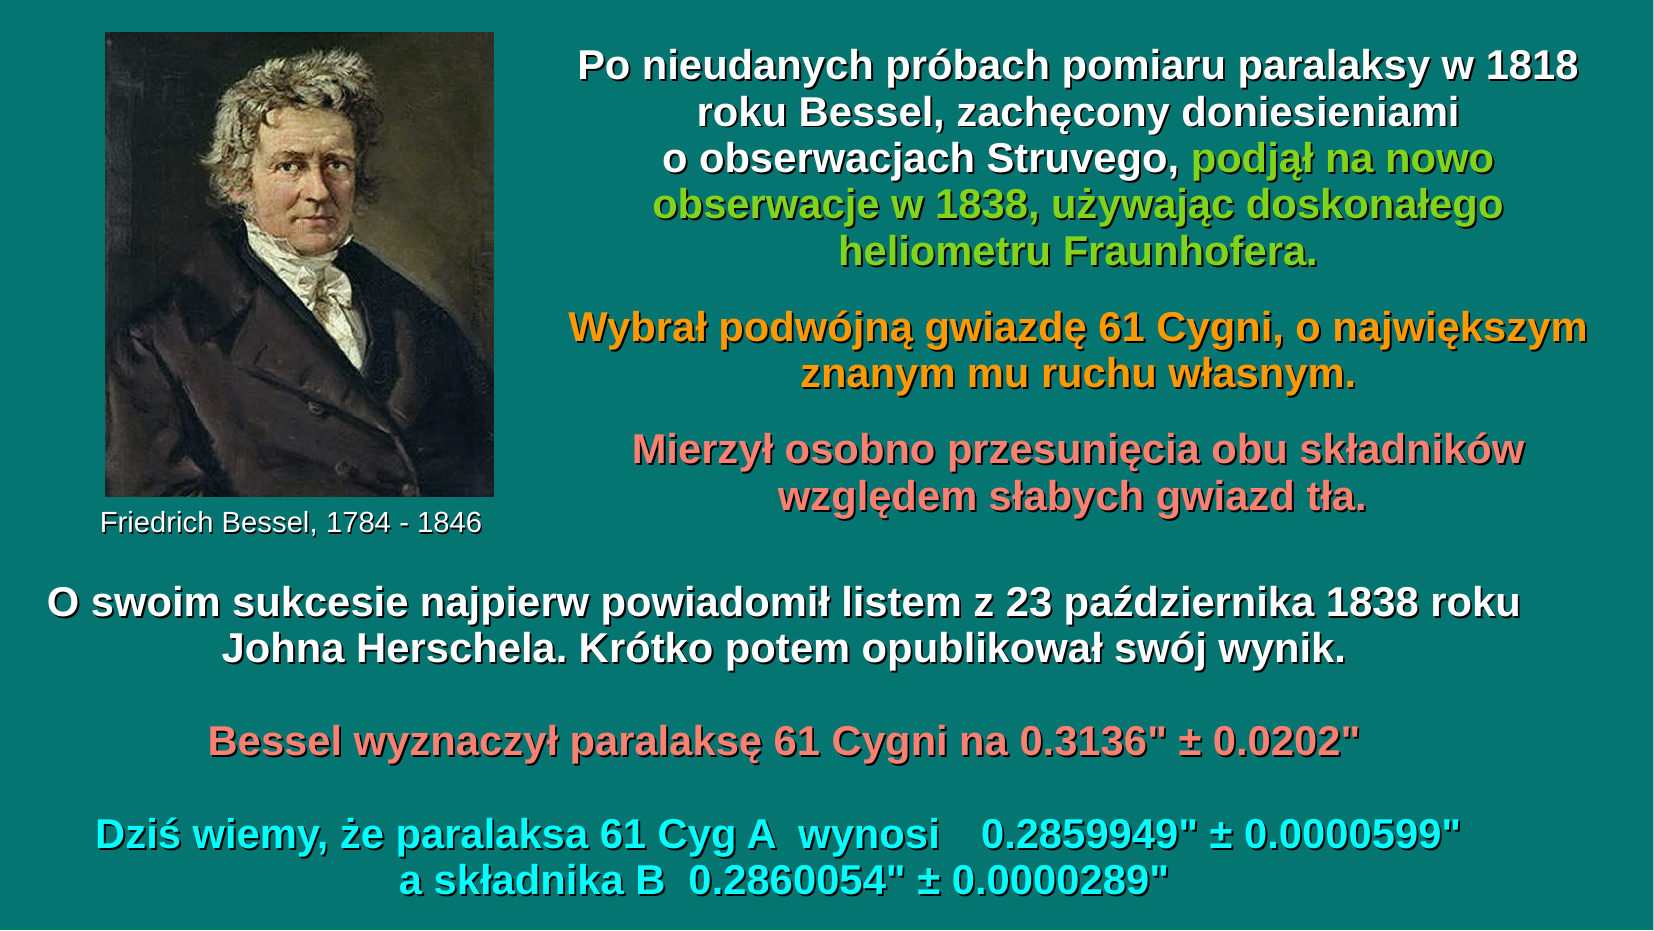

Po nieudanych próbach pomiaru paralaksy w 1818 roku Bessel, zachęcony doniesieniami o obserwacjach Struvego, podjął na nowo obserwacje w 1838, używając doskonałego heliometru Fraunhofera.
Wybrał podwójną gwiazdę 61 Cygni, o największym znanym mu ruchu własnym.
Mierzył osobno przesunięcia obu składników względem słabych gwiazd tła.
#
Friedrich Bessel, 1784 - 1846
O swoim sukcesie najpierw powiadomił listem z 23 października 1838 roku Johna Herschela. Krótko potem opublikował swój wynik.
Bessel wyznaczył paralaksę 61 Cygni na 0.3136" ± 0.0202"
Dziś wiemy, że paralaksa 61 Cyg A wynosi 	0.2859949" ± 0.0000599"
a składnika B 0.2860054" ± 0.0000289"